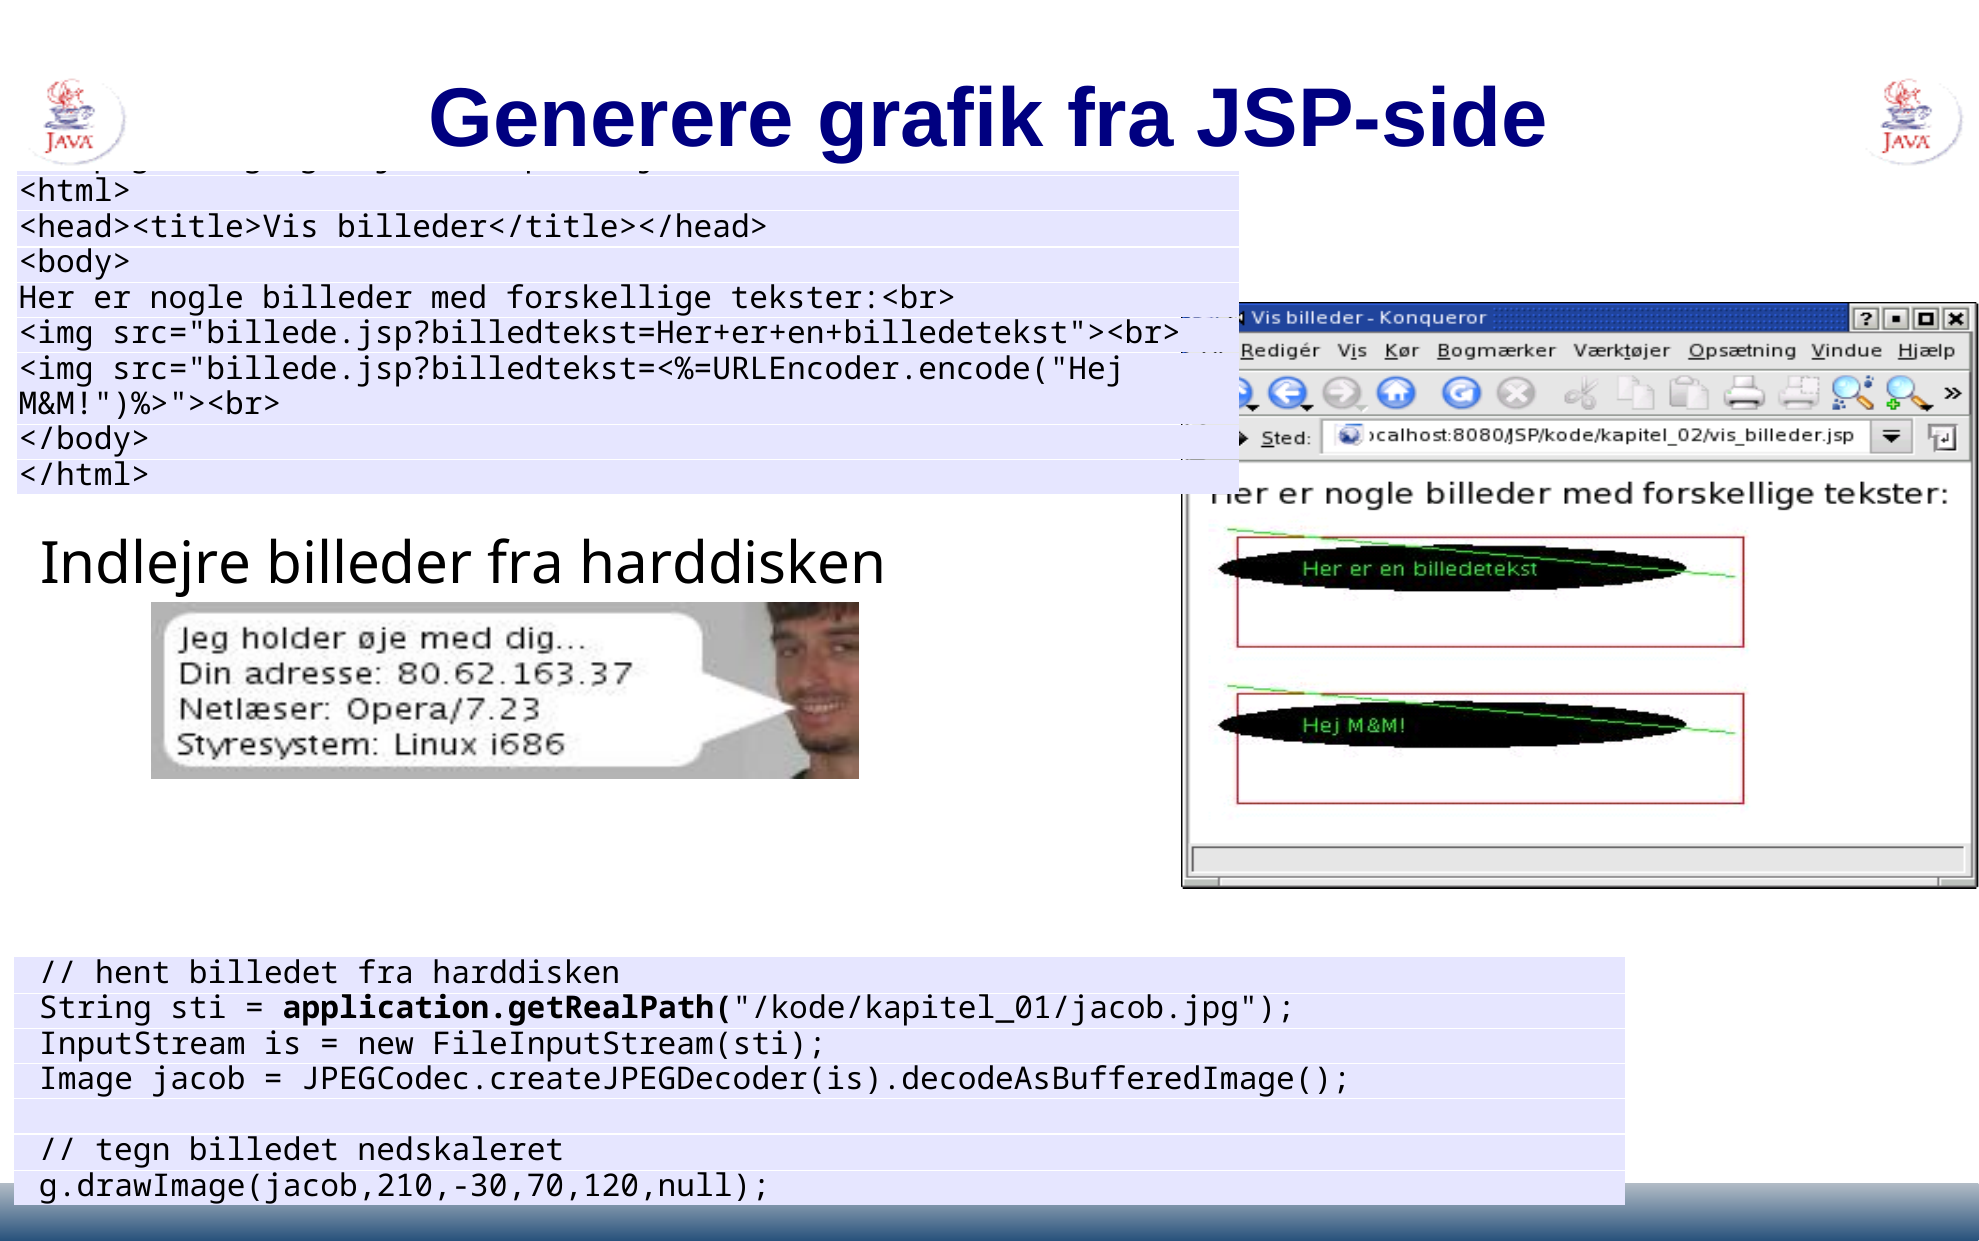

# Generere grafik fra JSP-side
Indlejre billeder fra harddisken